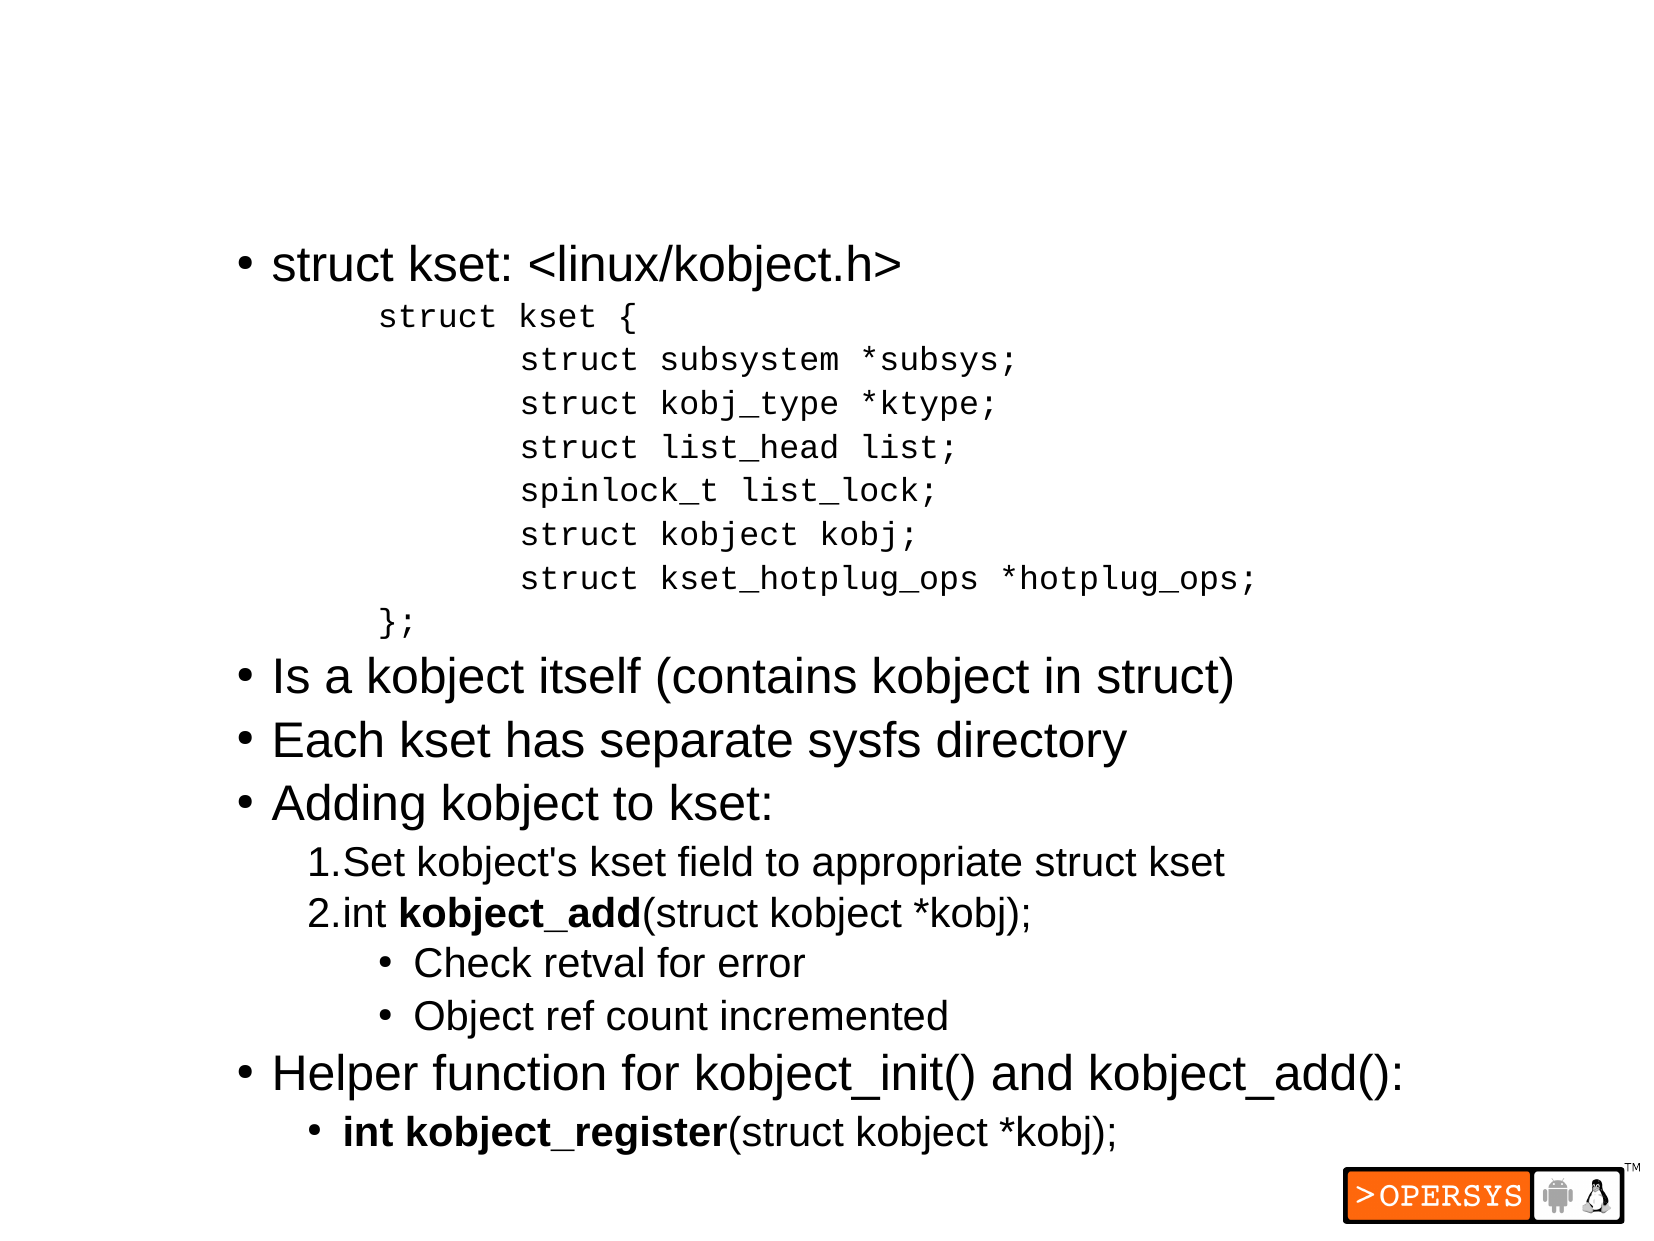

# struct kset: <linux/kobject.h>
struct kset {
struct subsystem *subsys;
struct kobj_type *ktype;
struct list_head list;
spinlock_t list_lock;
struct kobject kobj;
struct kset_hotplug_ops *hotplug_ops;
};
Is a kobject itself (contains kobject in struct)
Each kset has separate sysfs directory
Adding kobject to kset:
Set kobject's kset field to appropriate struct kset
int kobject_add(struct kobject *kobj);
Check retval for error
Object ref count incremented
Helper function for kobject_init() and kobject_add():
int kobject_register(struct kobject *kobj);